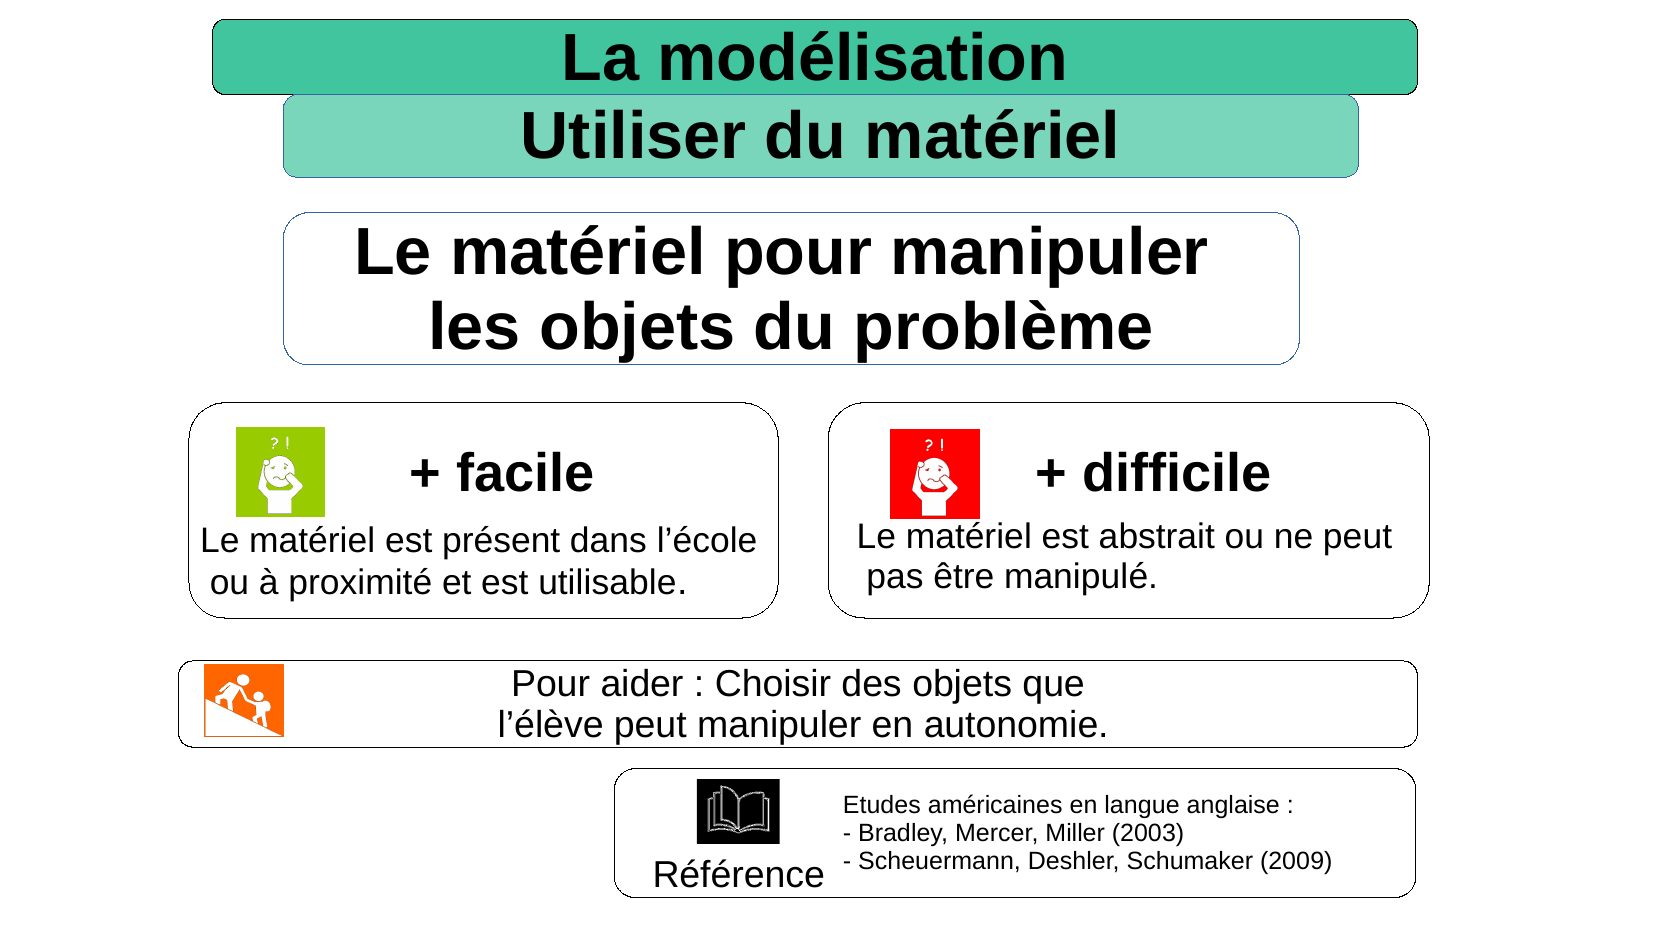

La modélisation
Utiliser du matériel
Le matériel pour manipuler
les objets du problème
+ facile
+ difficile
Le matériel est abstrait ou ne peut
 pas être manipulé.
Le matériel est présent dans l’école
 ou à proximité et est utilisable.
Pour aider : Choisir des objets que
 l’élève peut manipuler en autonomie.
Etudes américaines en langue anglaise :
- Bradley, Mercer, Miller (2003)
- Scheuermann, Deshler, Schumaker (2009)
Référence